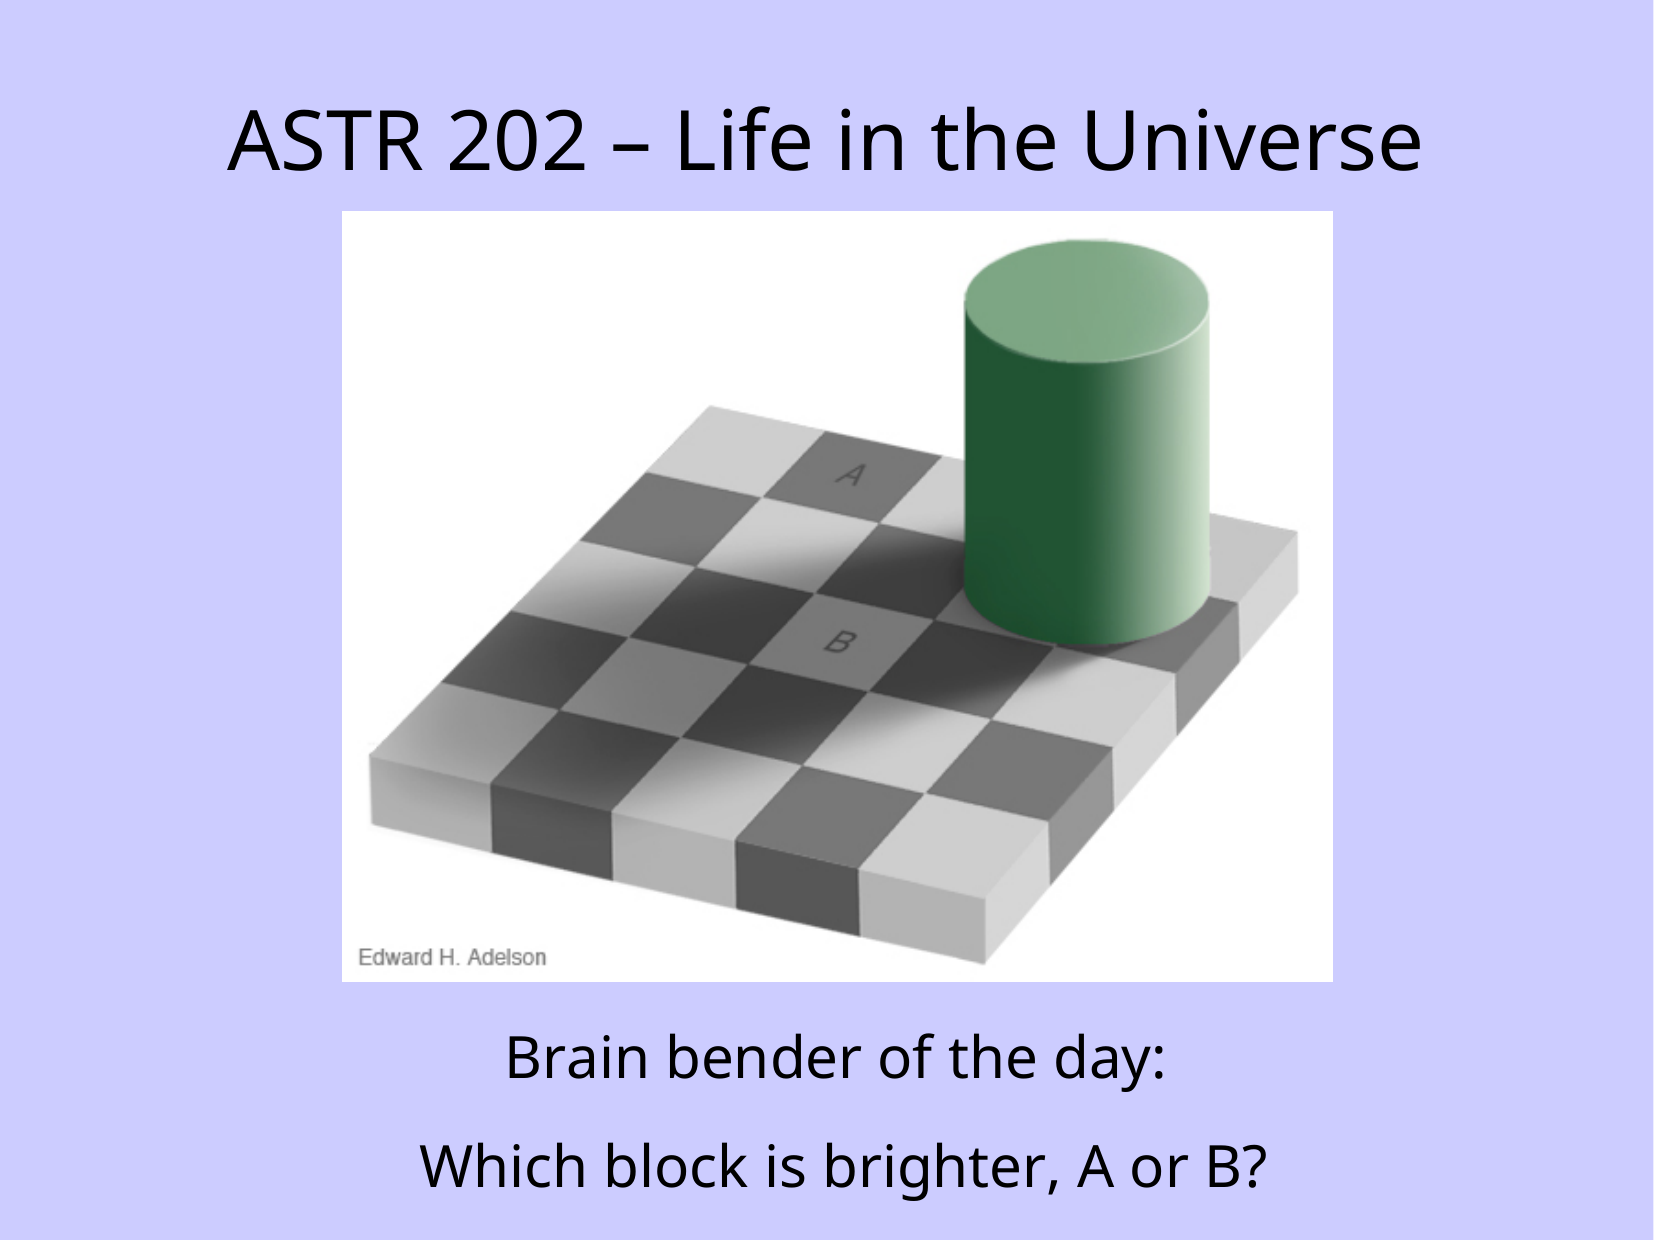

# ASTR 202 – Life in the Universe
Brain bender of the day:
Which block is brighter, A or B?